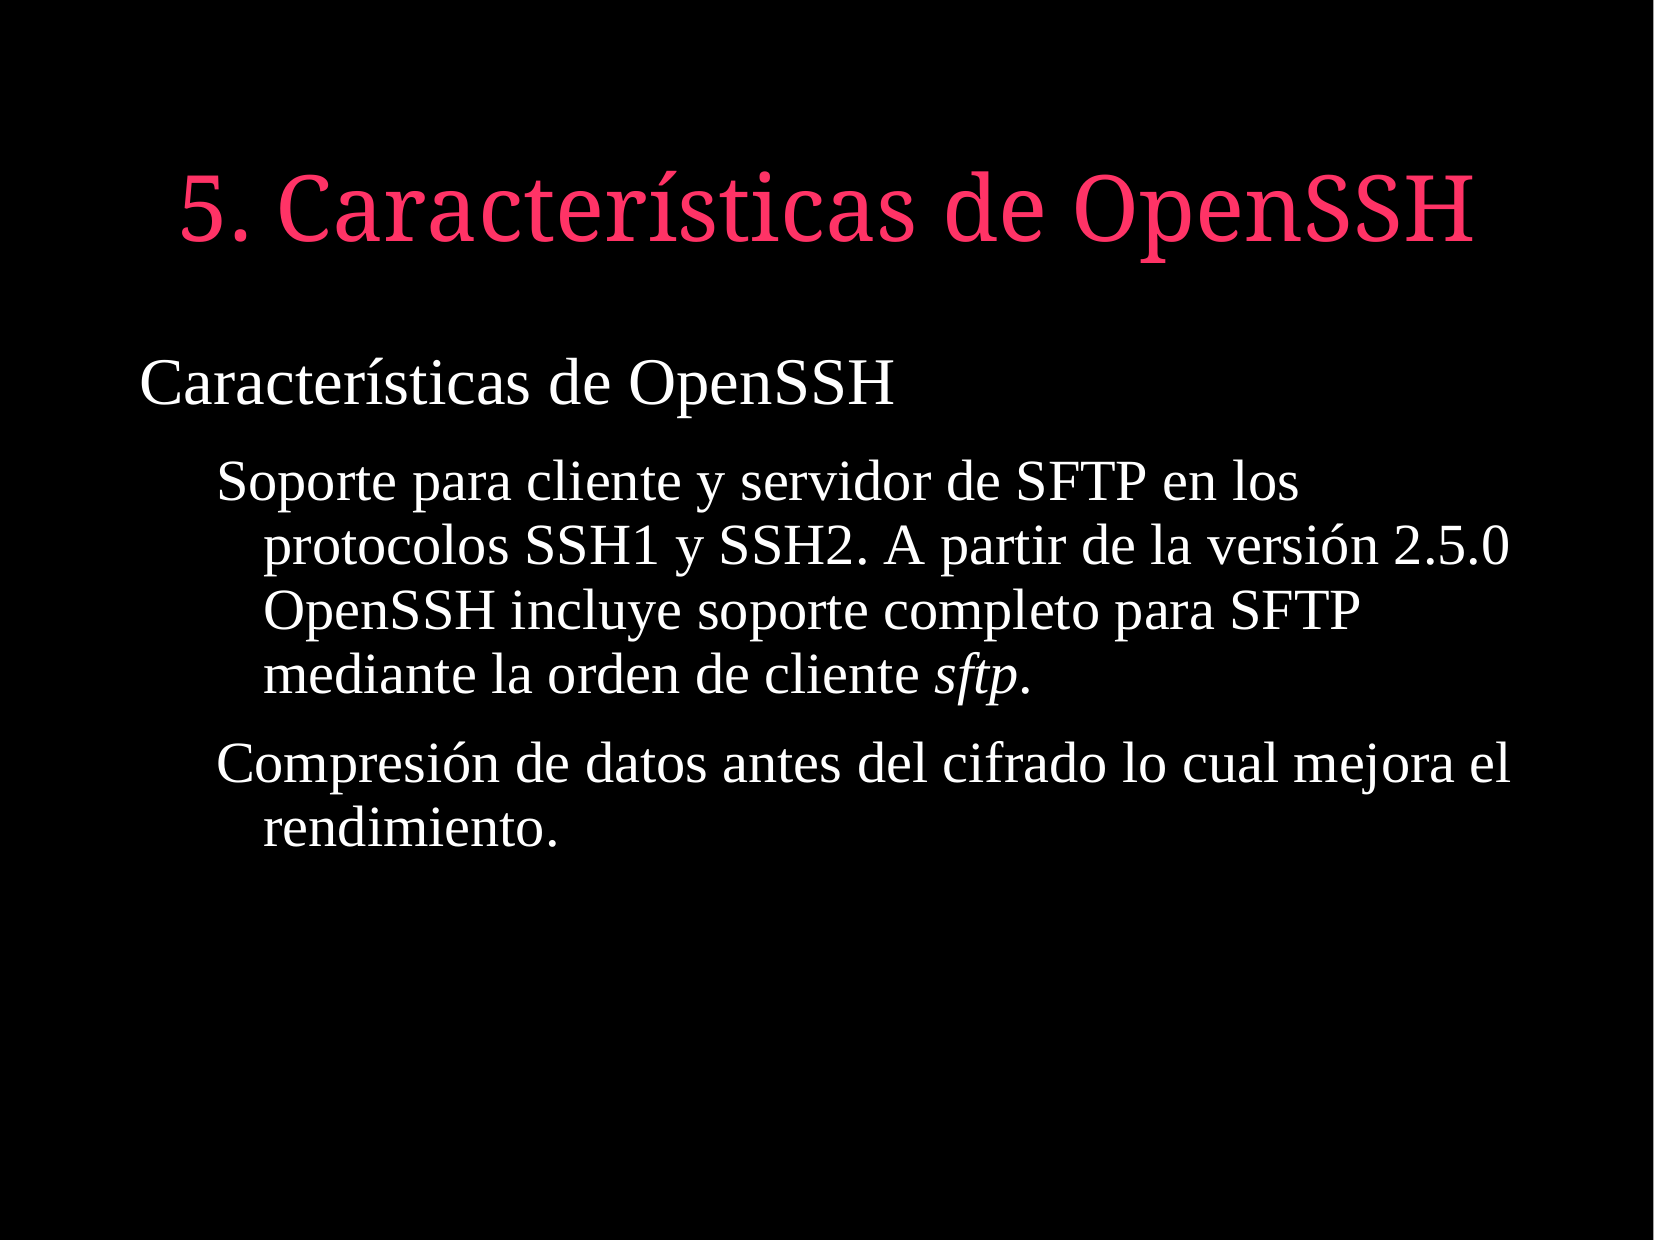

# 5. Características de OpenSSH
Características de OpenSSH
Soporte para cliente y servidor de SFTP en los protocolos SSH1 y SSH2. A partir de la versión 2.5.0 OpenSSH incluye soporte completo para SFTP mediante la orden de cliente sftp.
Compresión de datos antes del cifrado lo cual mejora el rendimiento.